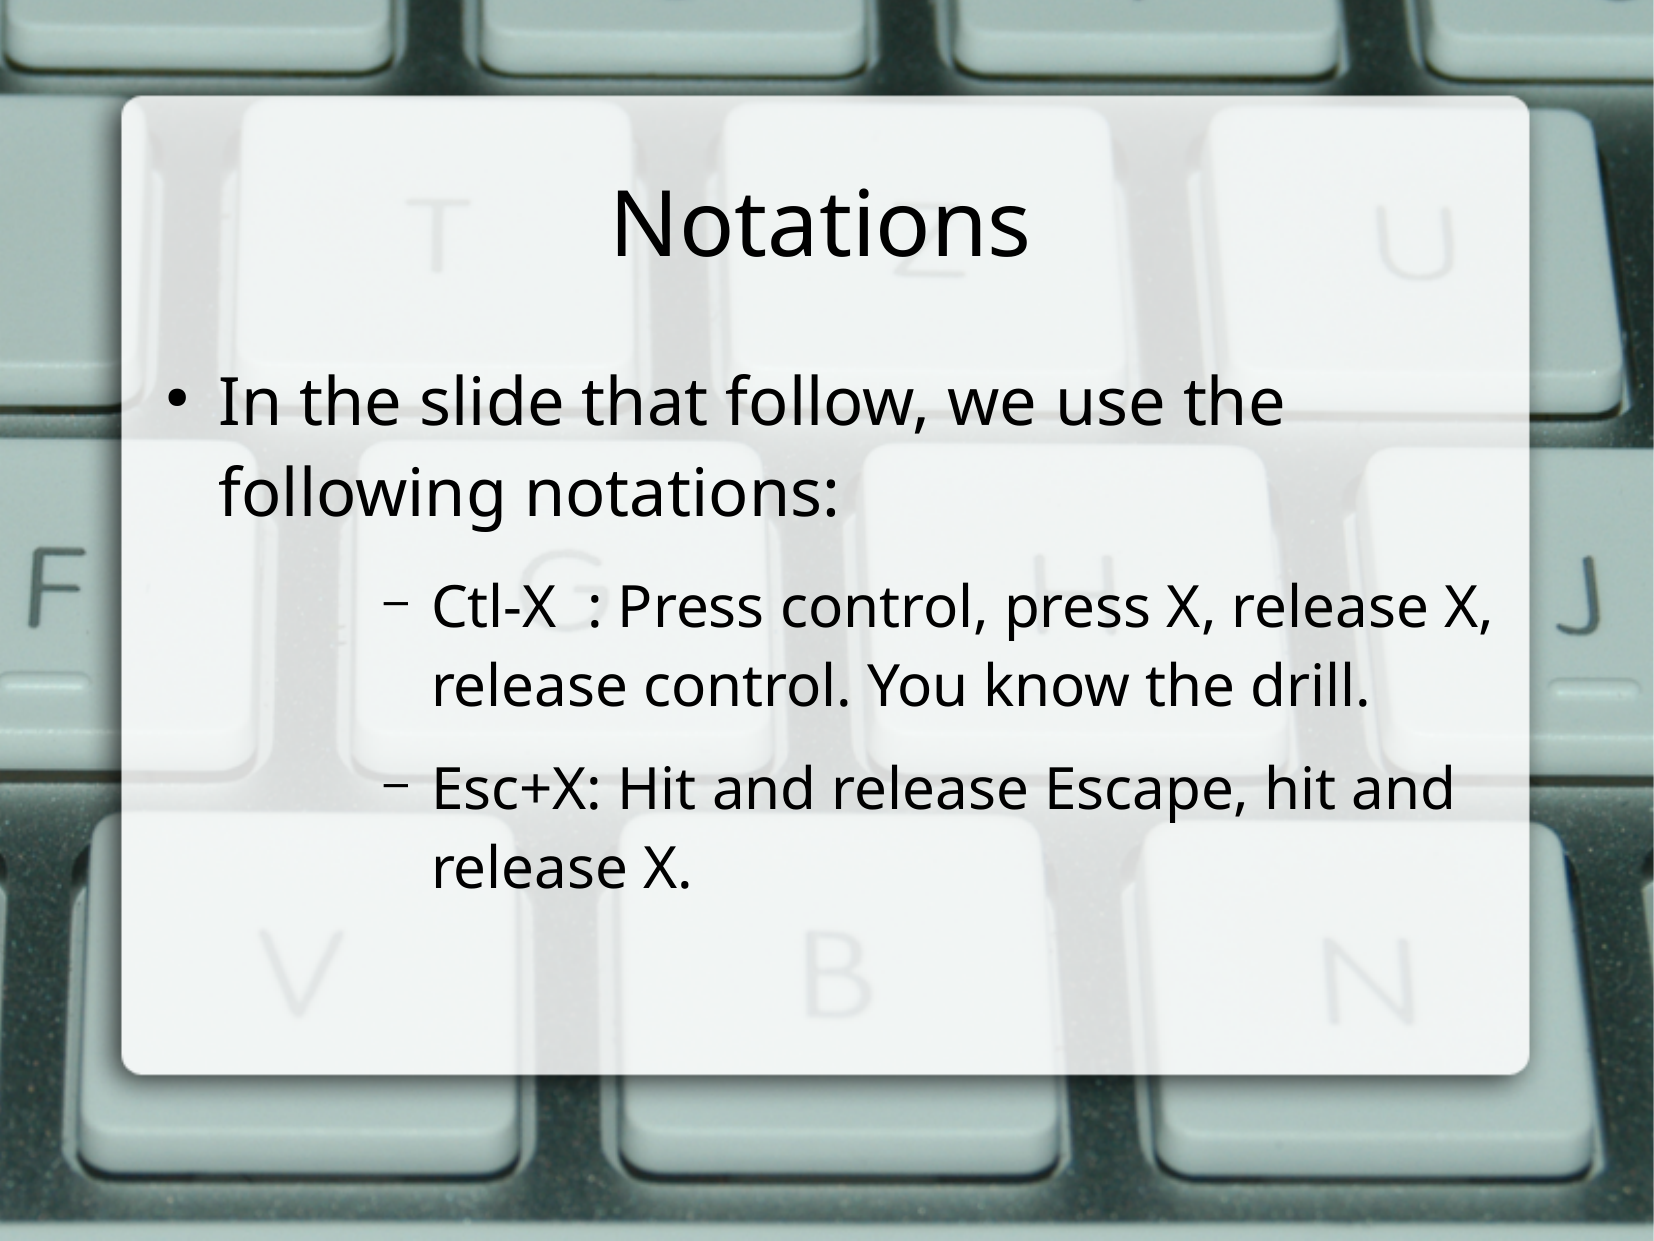

# Notations
In the slide that follow, we use the following notations:
Ctl-X : Press control, press X, release X, release control. You know the drill.
Esc+X: Hit and release Escape, hit and release X.